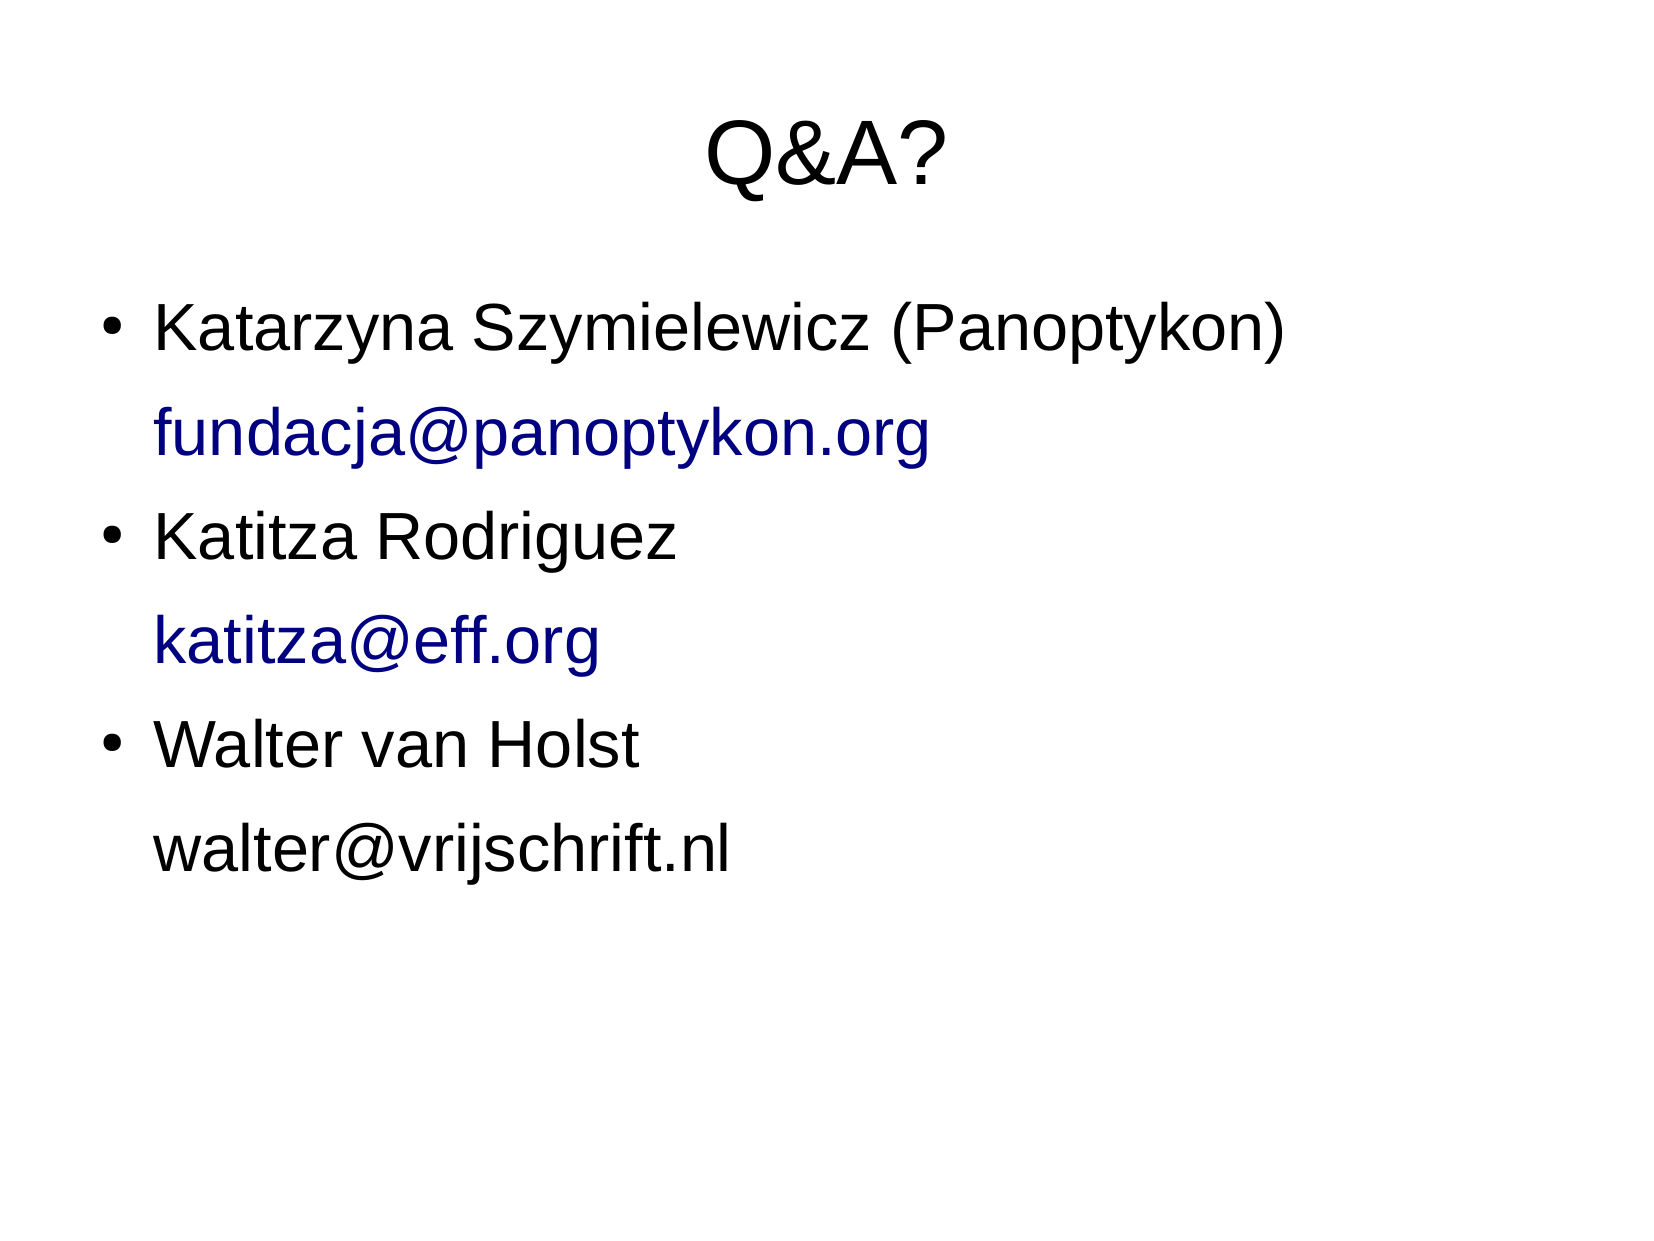

# Q&A?
Katarzyna Szymielewicz (Panoptykon)
fundacja@panoptykon.org
Katitza Rodriguez
katitza@eff.org
Walter van Holst
walter@vrijschrift.nl